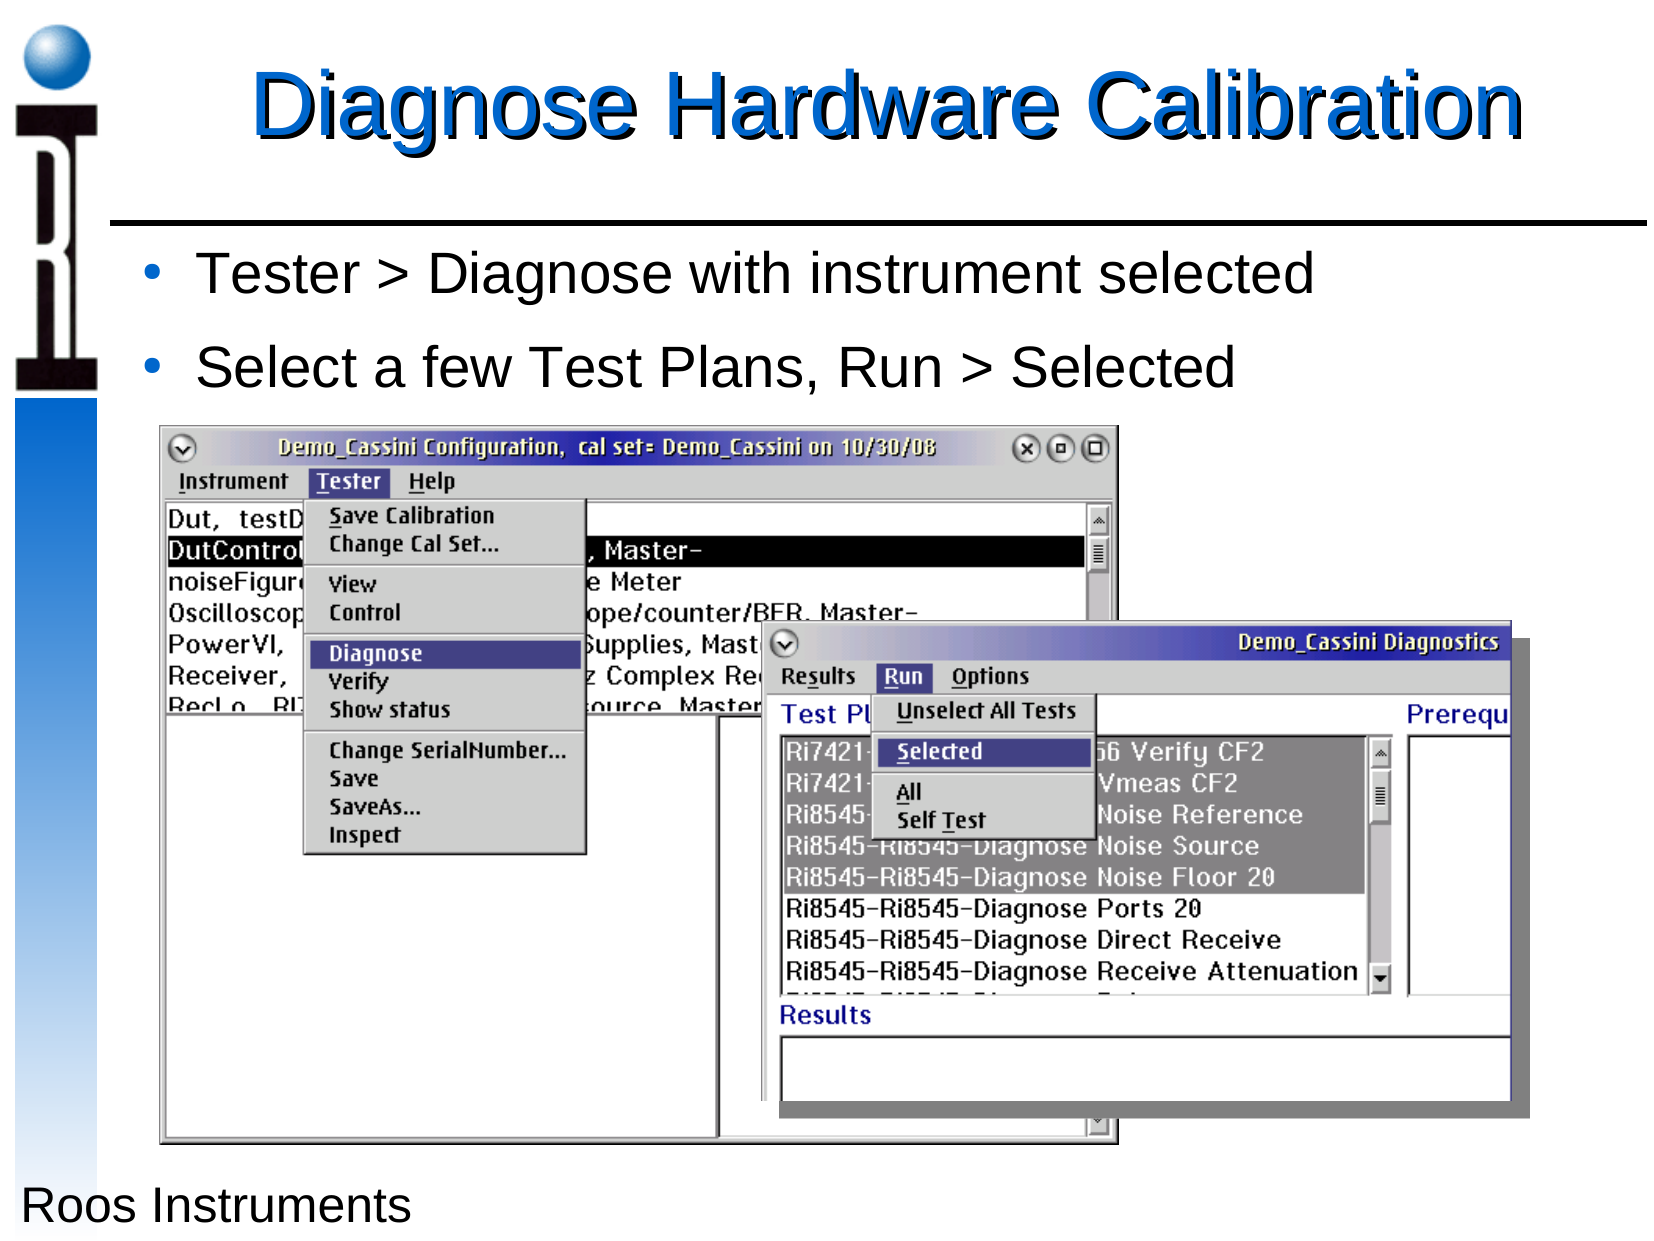

# Diagnose Hardware Calibration
Tester > Diagnose with instrument selected
Select a few Test Plans, Run > Selected